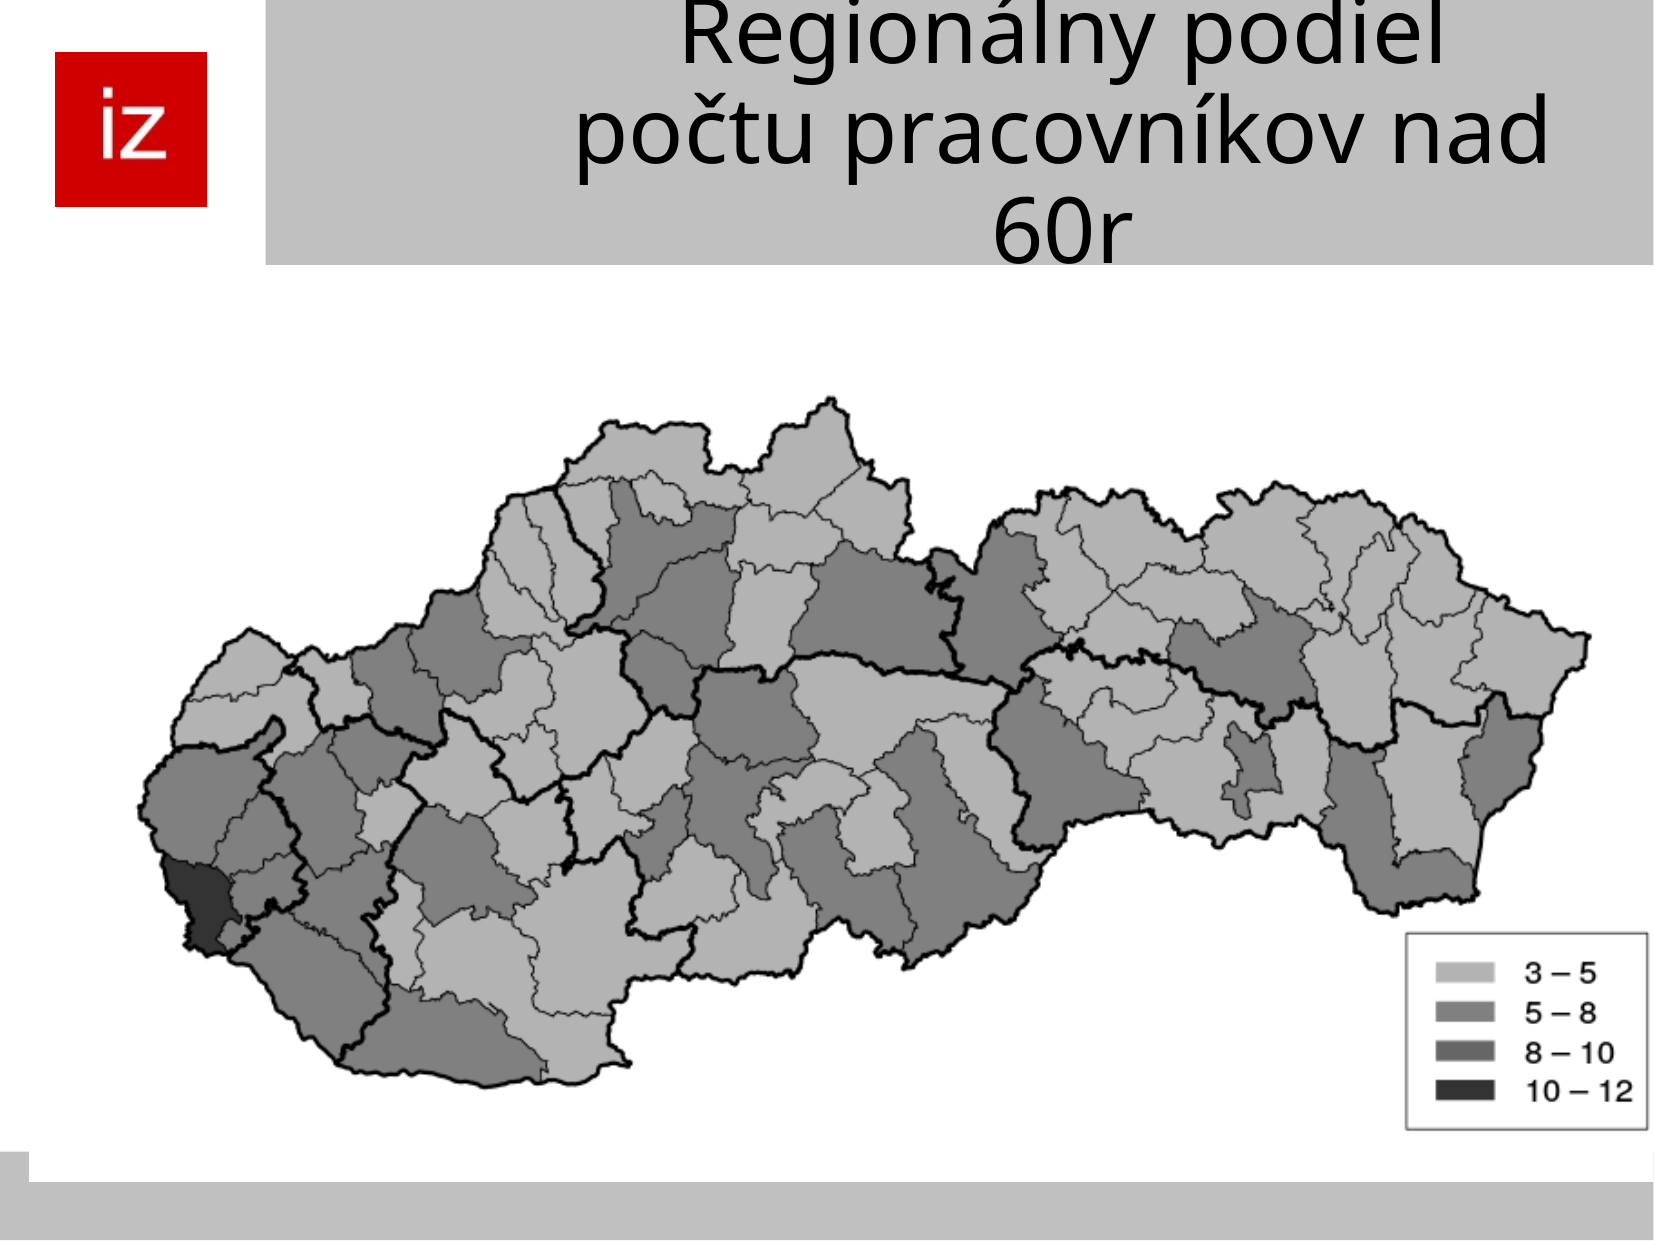

# Regionálny podiel počtu pracovníkov nad 60r